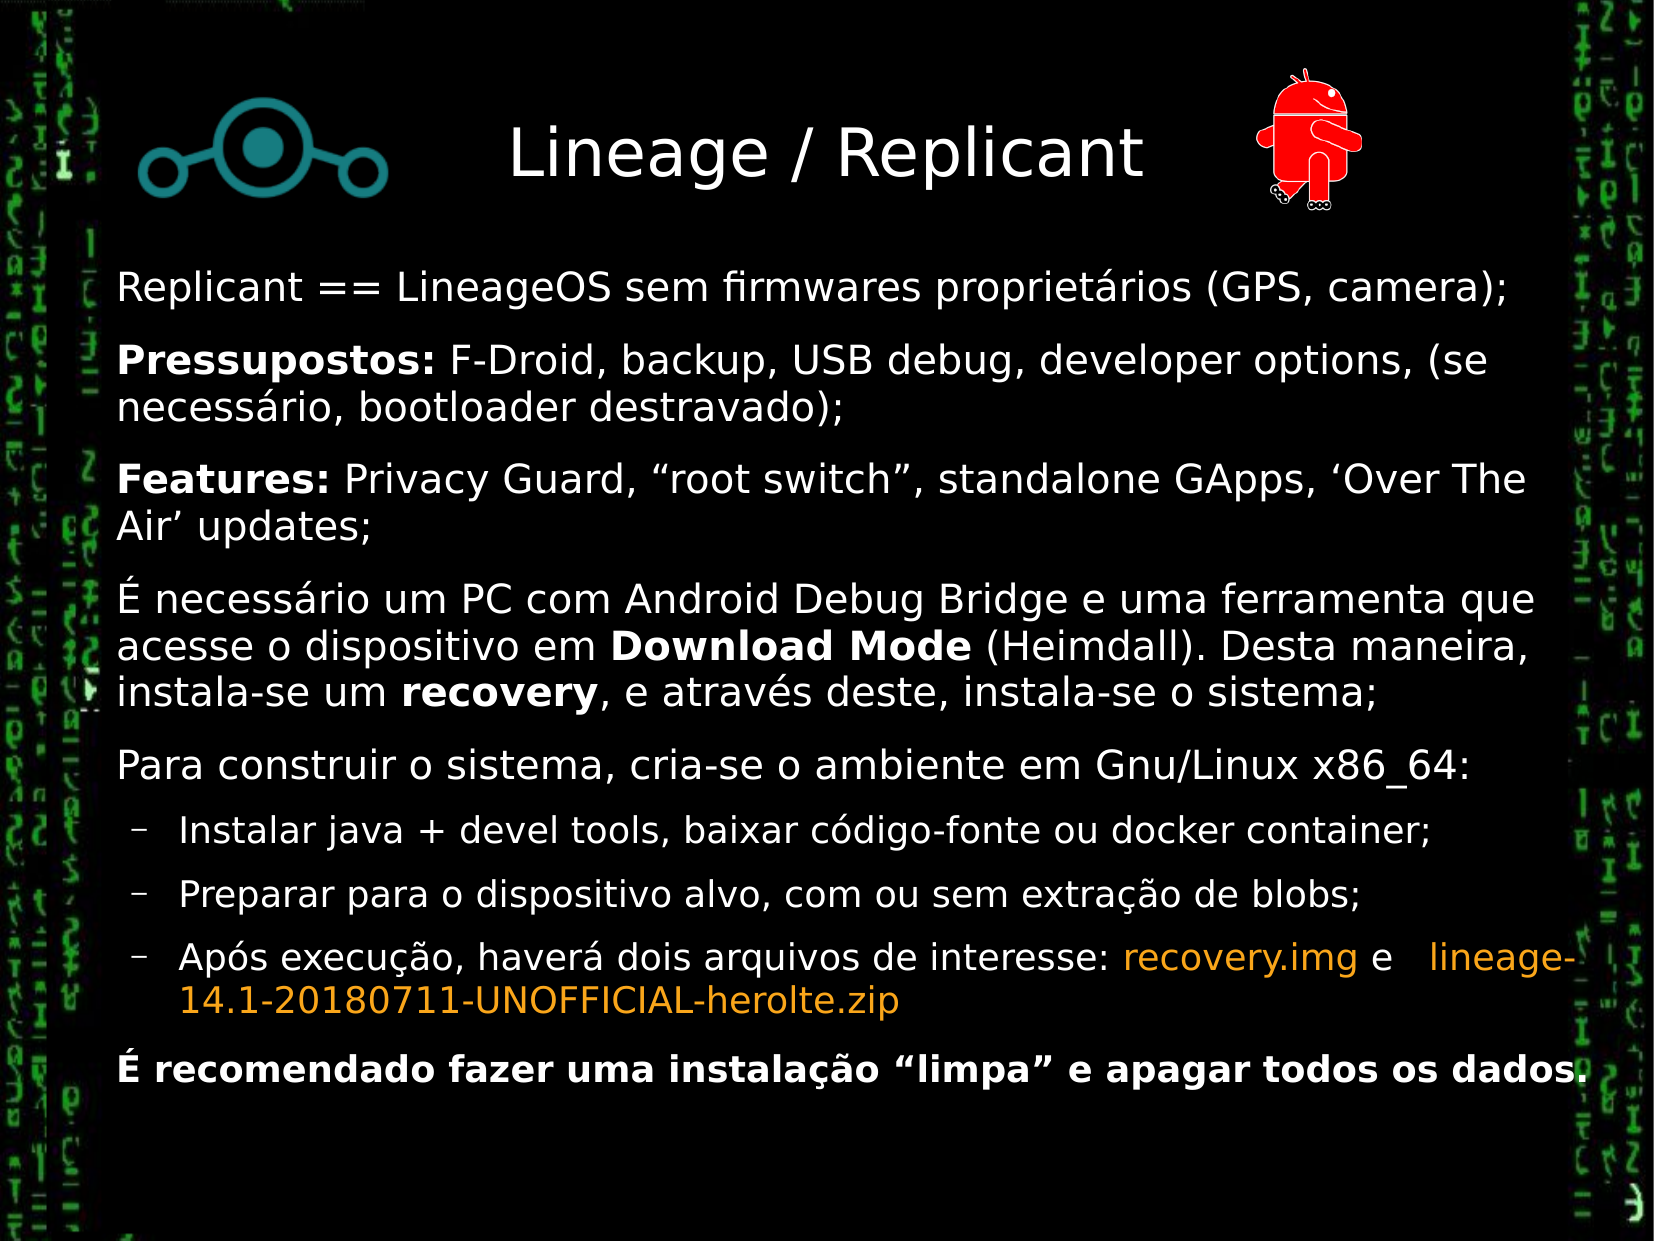

# Lineage / Replicant
Replicant == LineageOS sem firmwares proprietários (GPS, camera);
Pressupostos: F-Droid, backup, USB debug, developer options, (se necessário, bootloader destravado);
Features: Privacy Guard, “root switch”, standalone GApps, ‘Over The Air’ updates;
É necessário um PC com Android Debug Bridge e uma ferramenta que acesse o dispositivo em Download Mode (Heimdall). Desta maneira, instala-se um recovery, e através deste, instala-se o sistema;
Para construir o sistema, cria-se o ambiente em Gnu/Linux x86_64:
Instalar java + devel tools, baixar código-fonte ou docker container;
Preparar para o dispositivo alvo, com ou sem extração de blobs;
Após execução, haverá dois arquivos de interesse: recovery.img e lineage-14.1-20180711-UNOFFICIAL-herolte.zip
É recomendado fazer uma instalação “limpa” e apagar todos os dados.